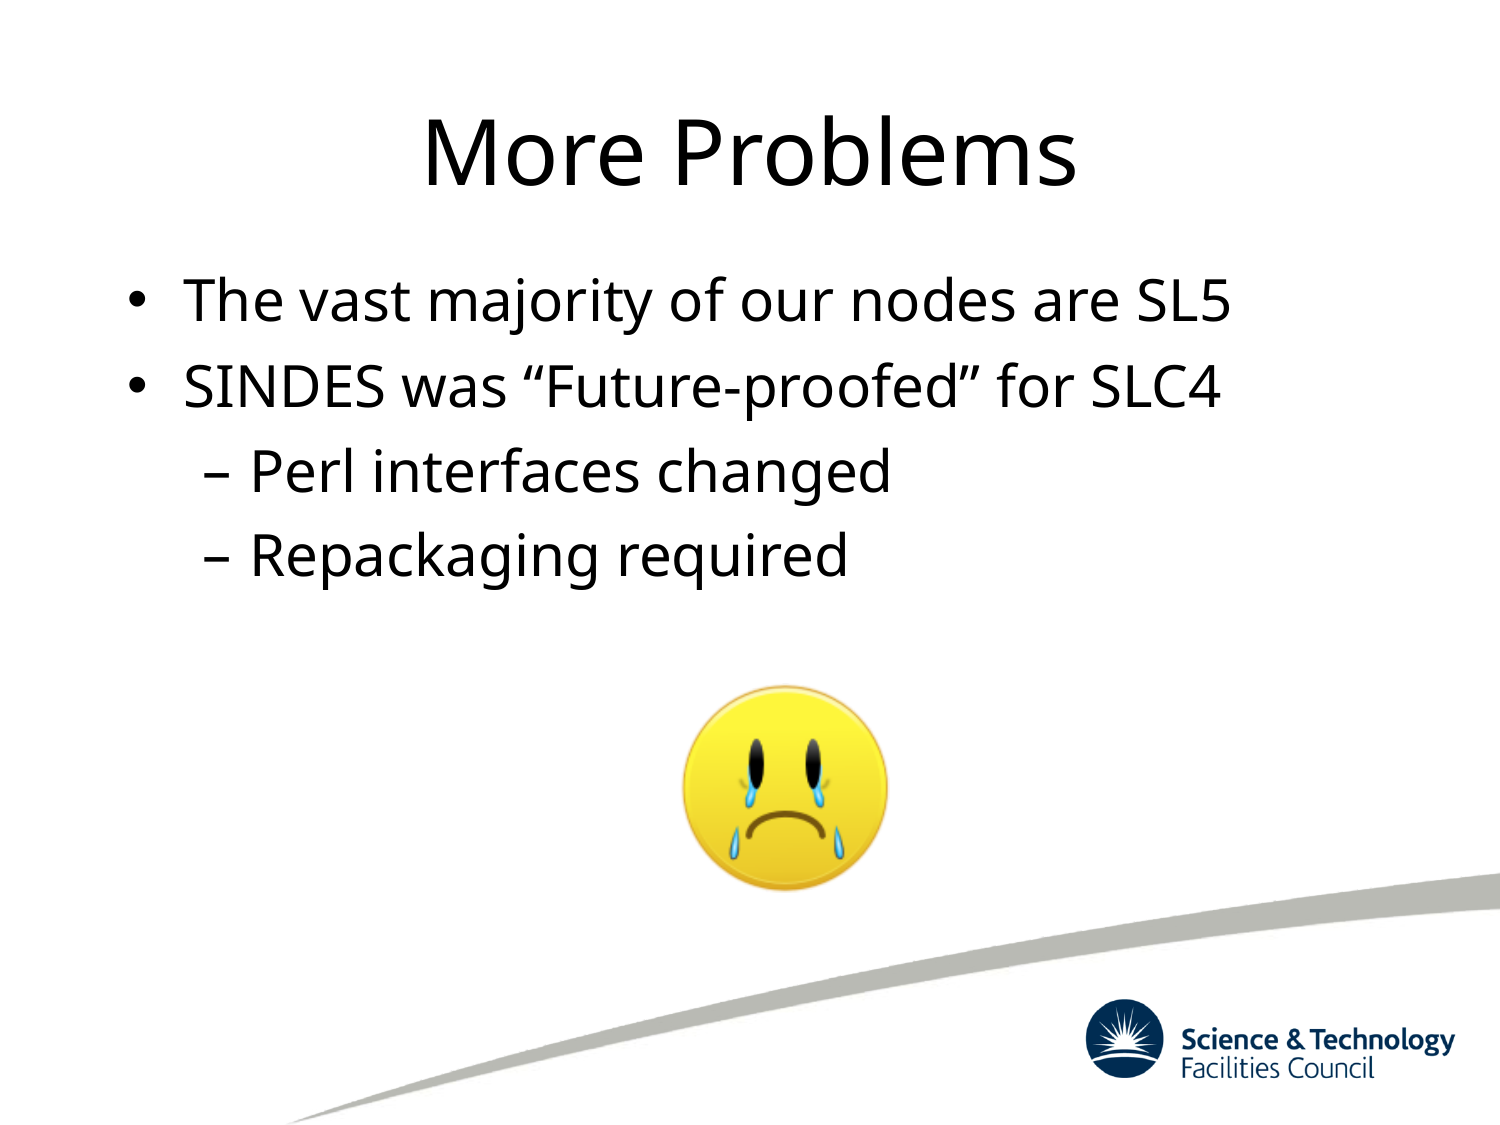

# More Problems
The vast majority of our nodes are SL5
SINDES was “Future-proofed” for SLC4
Perl interfaces changed
Repackaging required